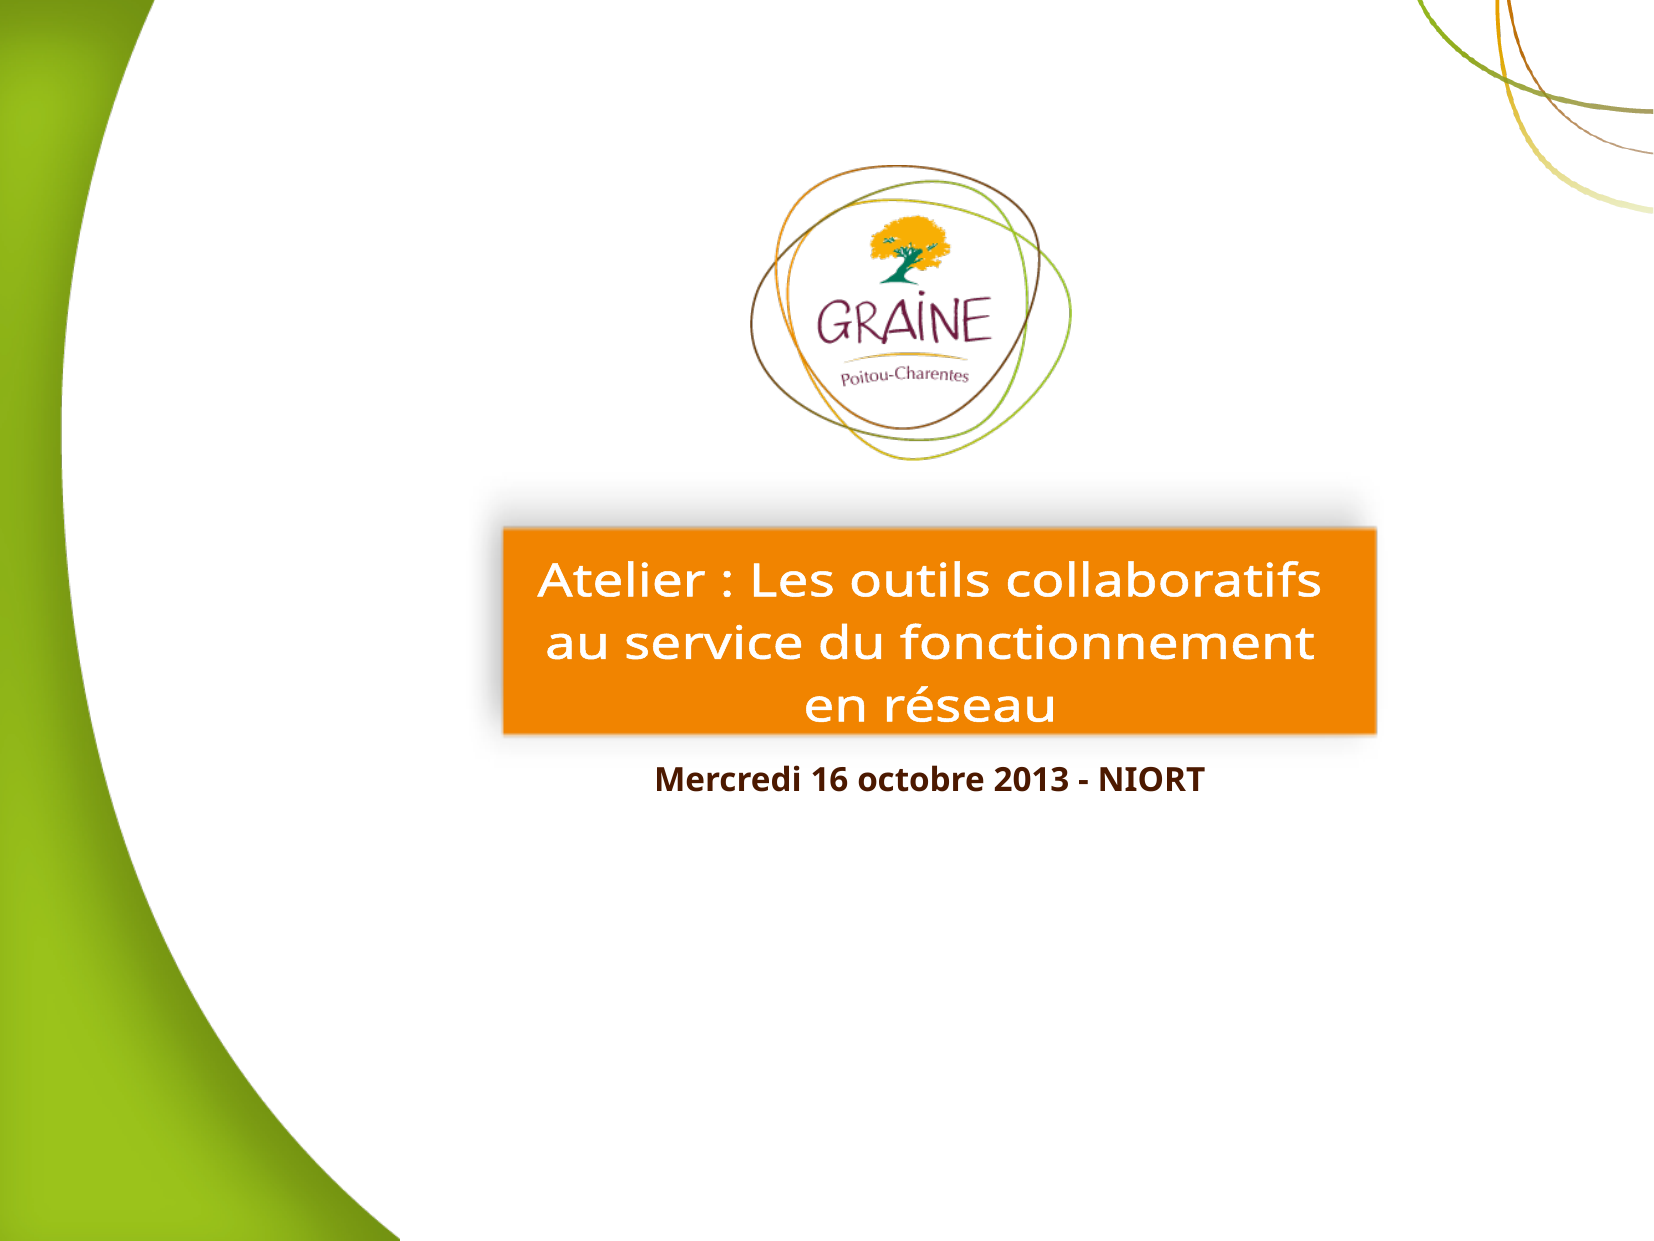

# Atelier : Les outils collaboratifs au service du fonctionnement en réseau
Mercredi 16 octobre 2013 - NIORT